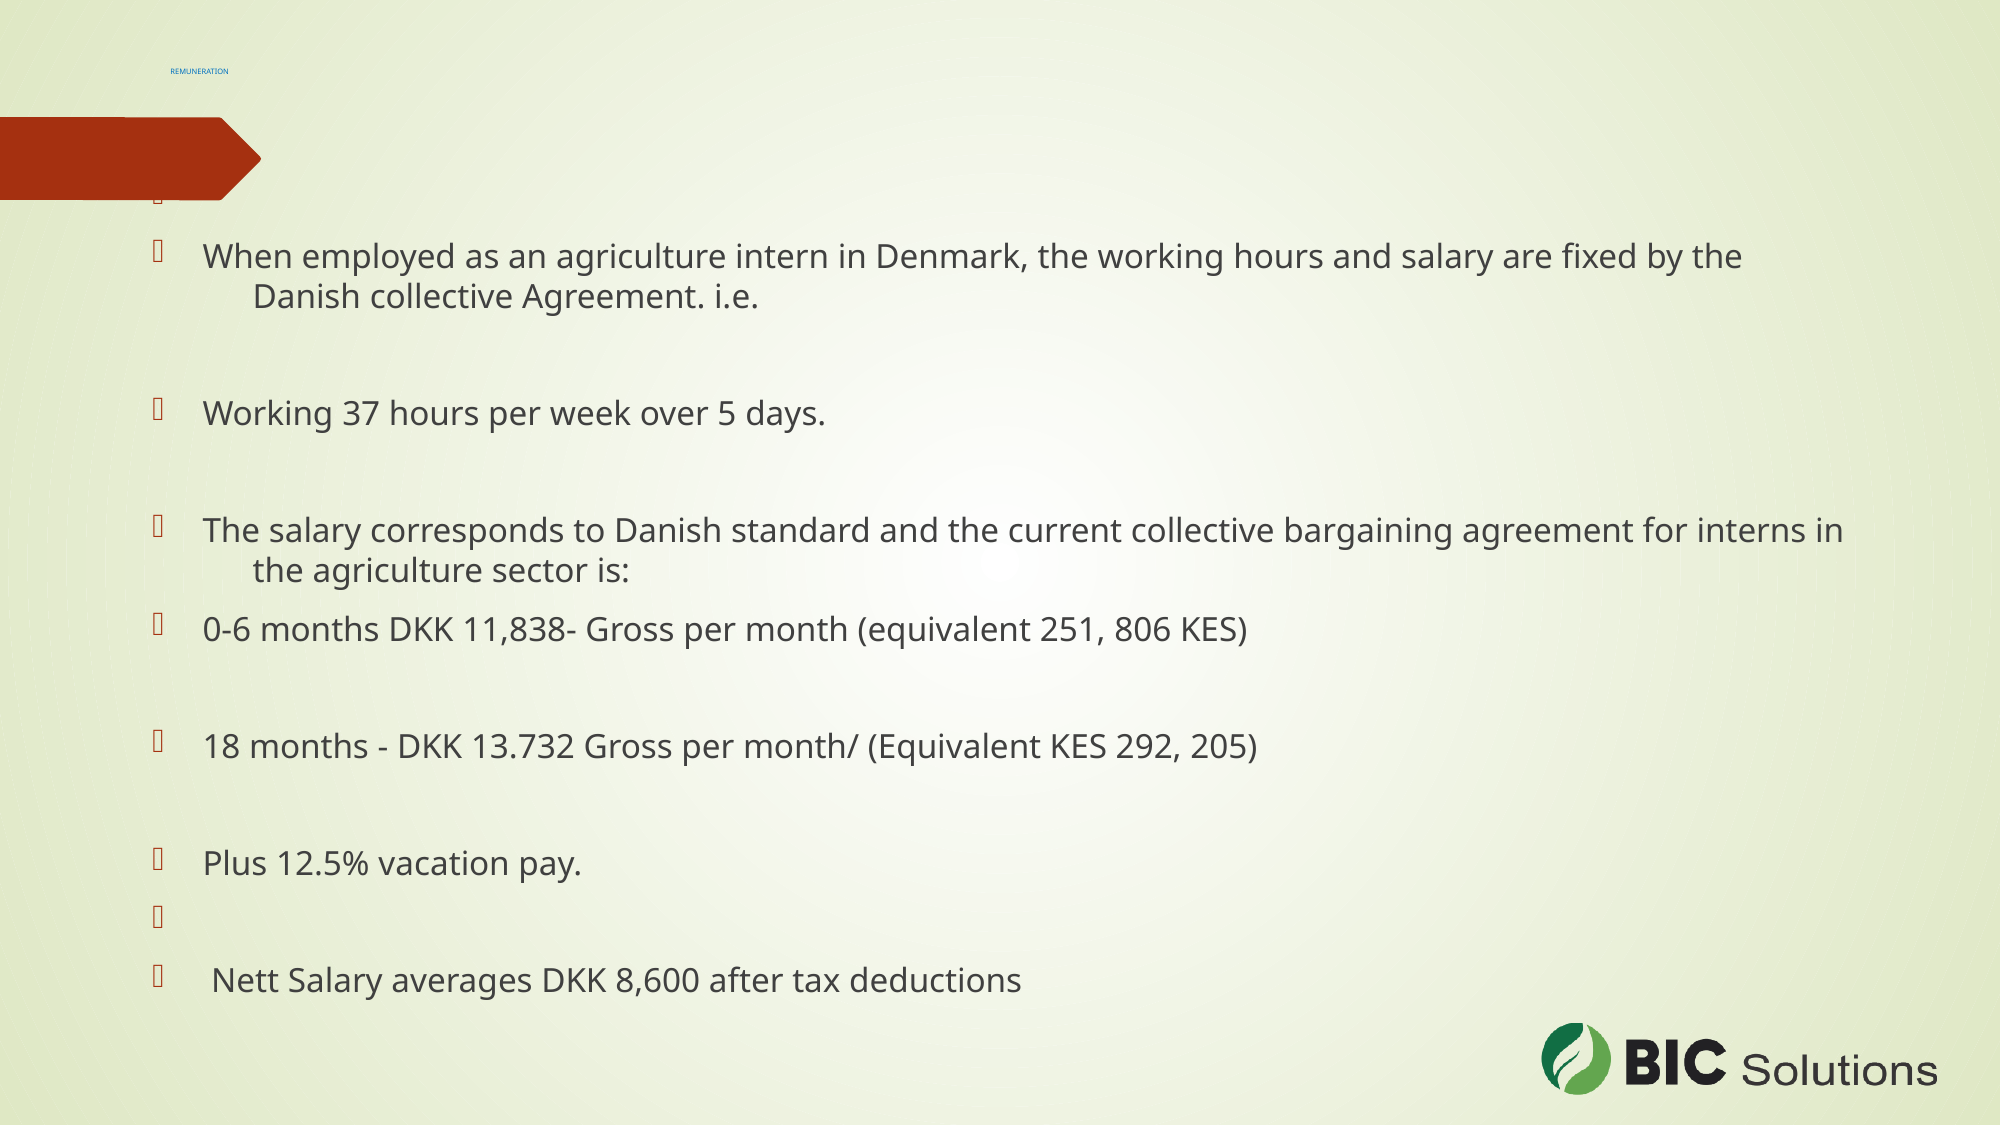

# REMUNERATION
When employed as an agriculture intern in Denmark, the working hours and salary are fixed by the Danish collective Agreement. i.e.
Working 37 hours per week over 5 days.
The salary corresponds to Danish standard and the current collective bargaining agreement for interns in the agriculture sector is:
0-6 months DKK 11,838- Gross per month (equivalent 251, 806 KES)
18 months - DKK 13.732 Gross per month/ (Equivalent KES 292, 205)
Plus 12.5% vacation pay.
 Nett Salary averages DKK 8,600 after tax deductions